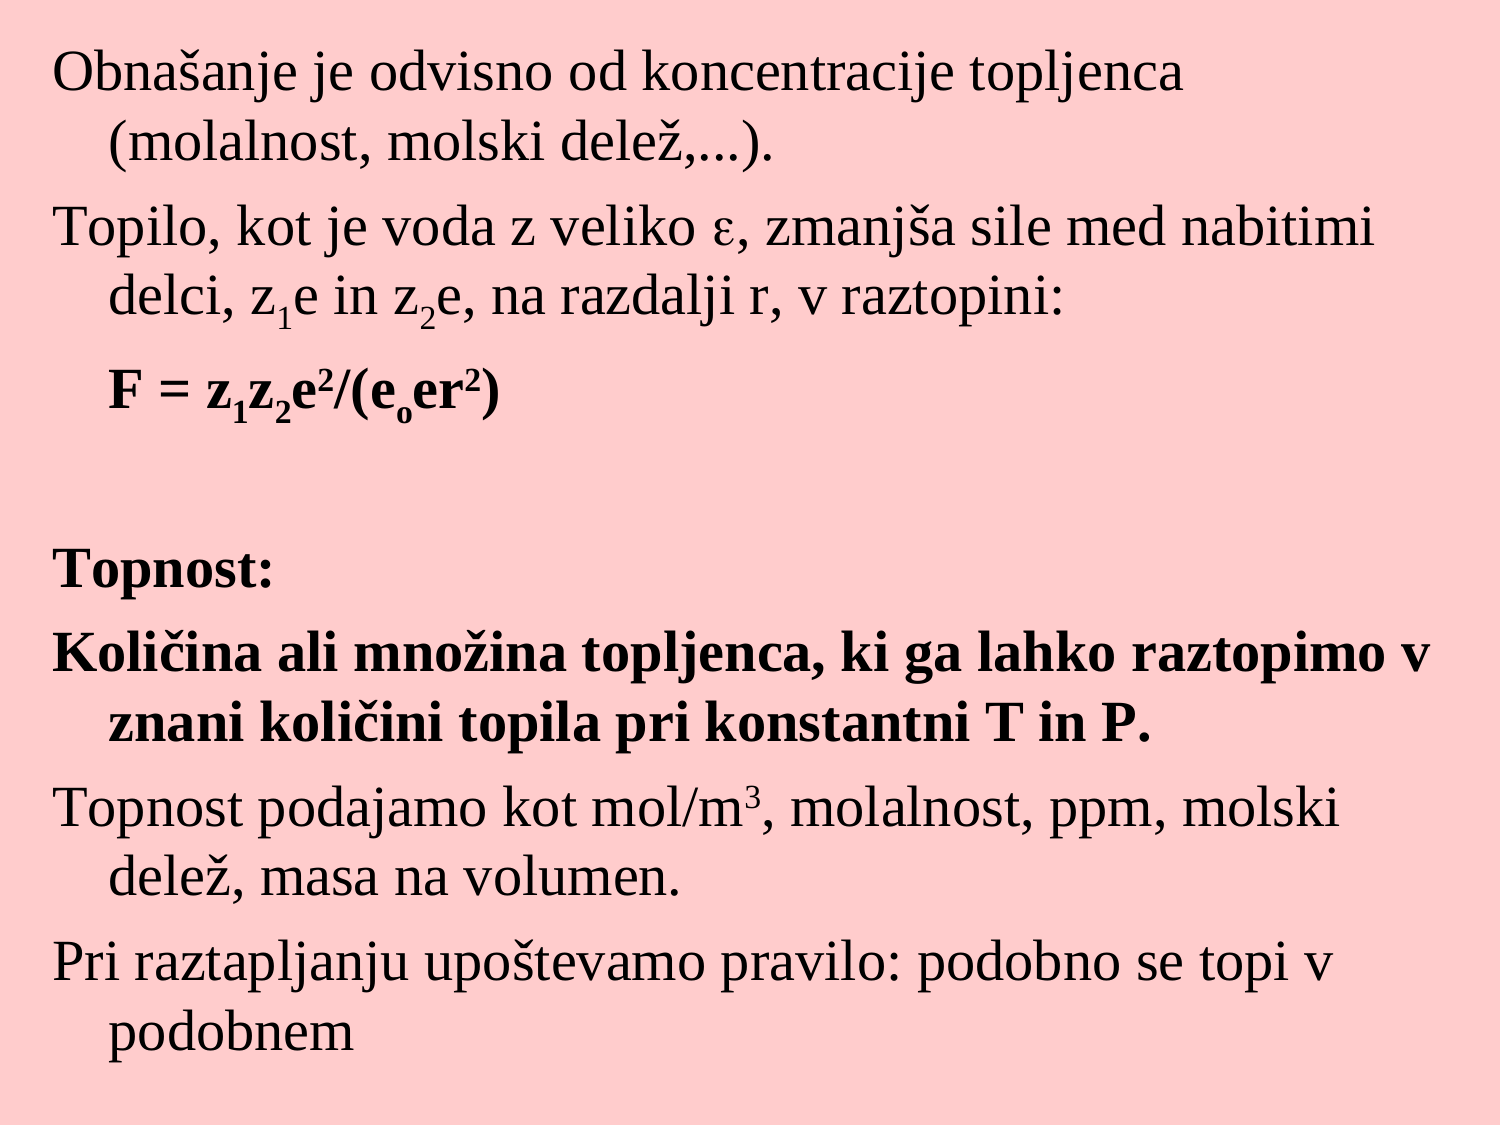

# Obnašanje je odvisno od koncentracije topljenca (molalnost, molski delež,...).
Topilo, kot je voda z veliko , zmanjša sile med nabitimi delci, z1e in z2e, na razdalji r, v raztopini:
	F = z1z2e2/(eoer2)
Topnost:
Količina ali množina topljenca, ki ga lahko raztopimo v znani količini topila pri konstantni T in P.
Topnost podajamo kot mol/m3, molalnost, ppm, molski delež, masa na volumen.
Pri raztapljanju upoštevamo pravilo: podobno se topi v podobnem